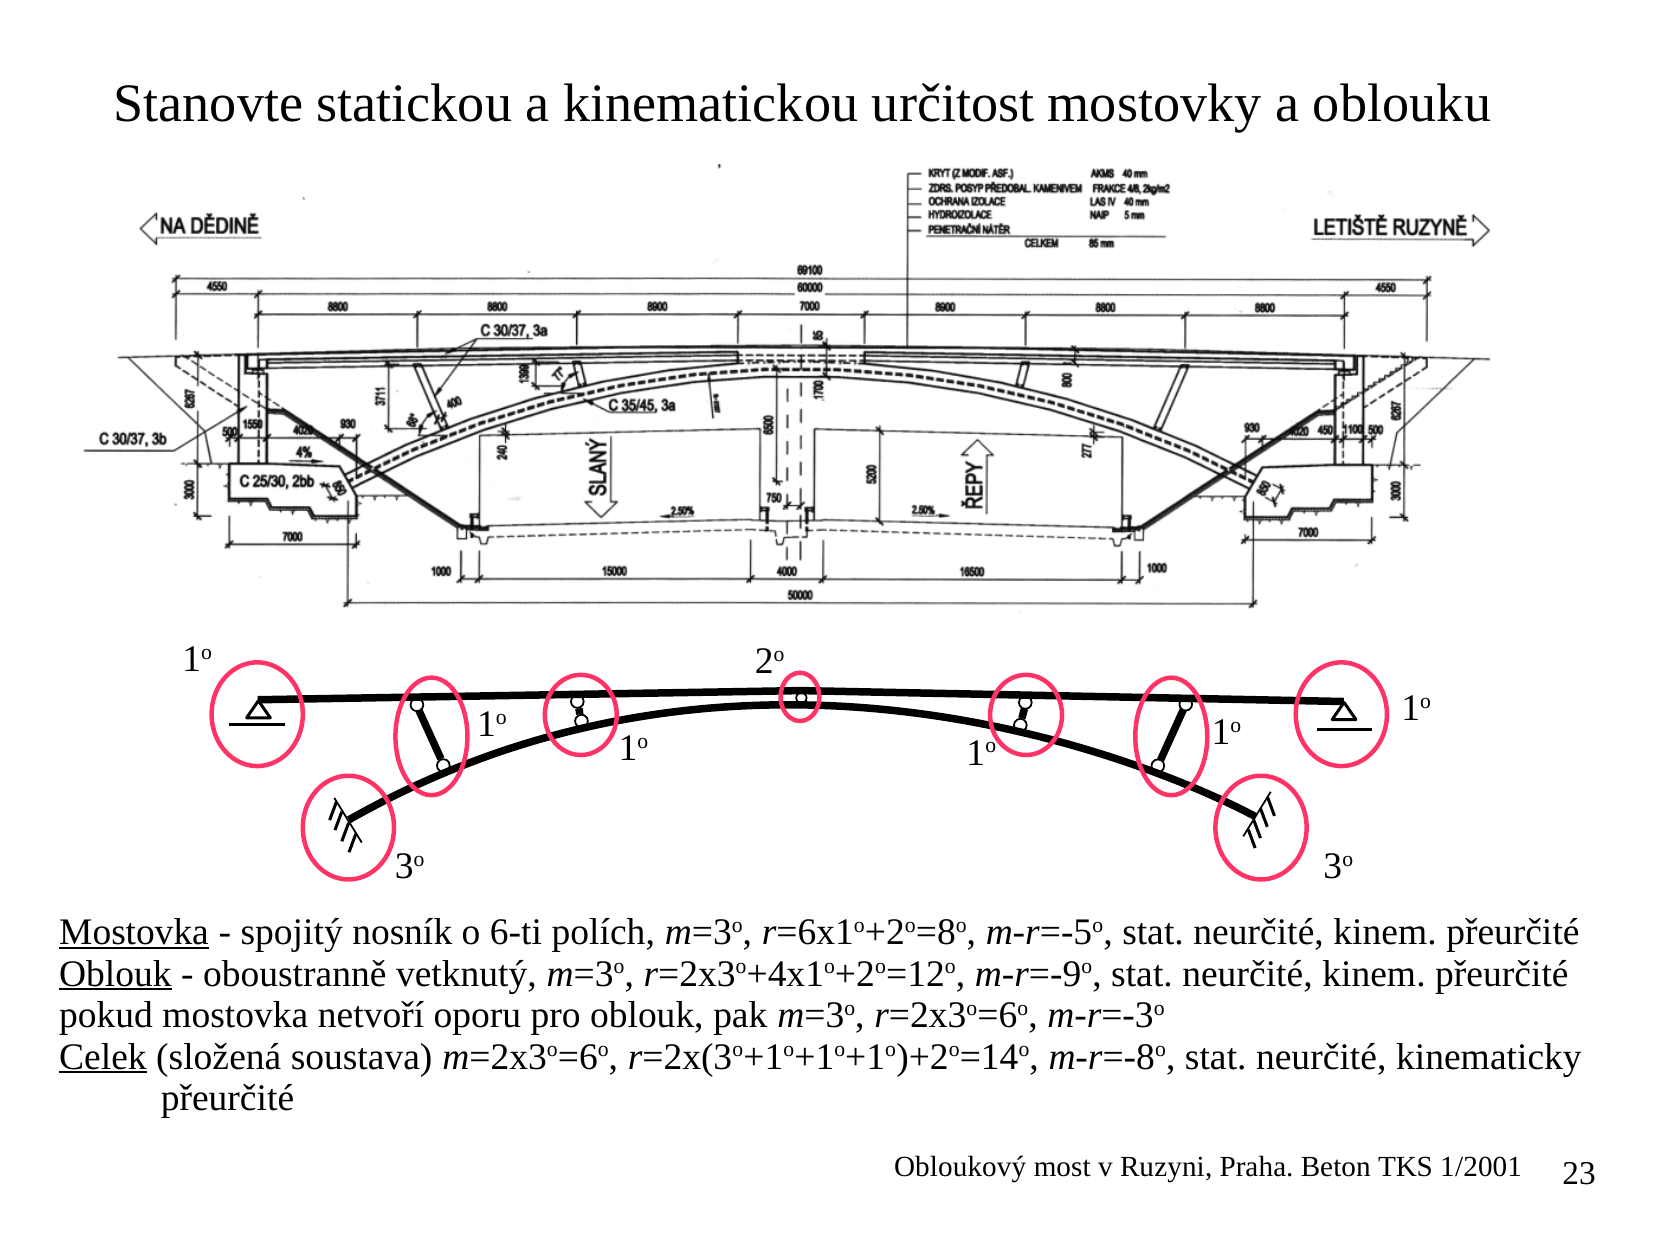

# Stanovte statickou a kinematickou určitost mostovky a oblouku
1o
2o
1o
1o
1o
1o
1o
3o
3o
Mostovka - spojitý nosník o 6-ti polích, m=3o, r=6x1o+2o=8o, m-r=-5o, stat. neurčité, kinem. přeurčité
Oblouk - oboustranně vetknutý, m=3o, r=2x3o+4x1o+2o=12o, m-r=-9o, stat. neurčité, kinem. přeurčité
pokud mostovka netvoří oporu pro oblouk, pak m=3o, r=2x3o=6o, m-r=-3o
Celek (složená soustava) m=2x3o=6o, r=2x(3o+1o+1o+1o)+2o=14o, m-r=-8o, stat. neurčité, kinematicky přeurčité
Obloukový most v Ruzyni, Praha. Beton TKS 1/2001
23